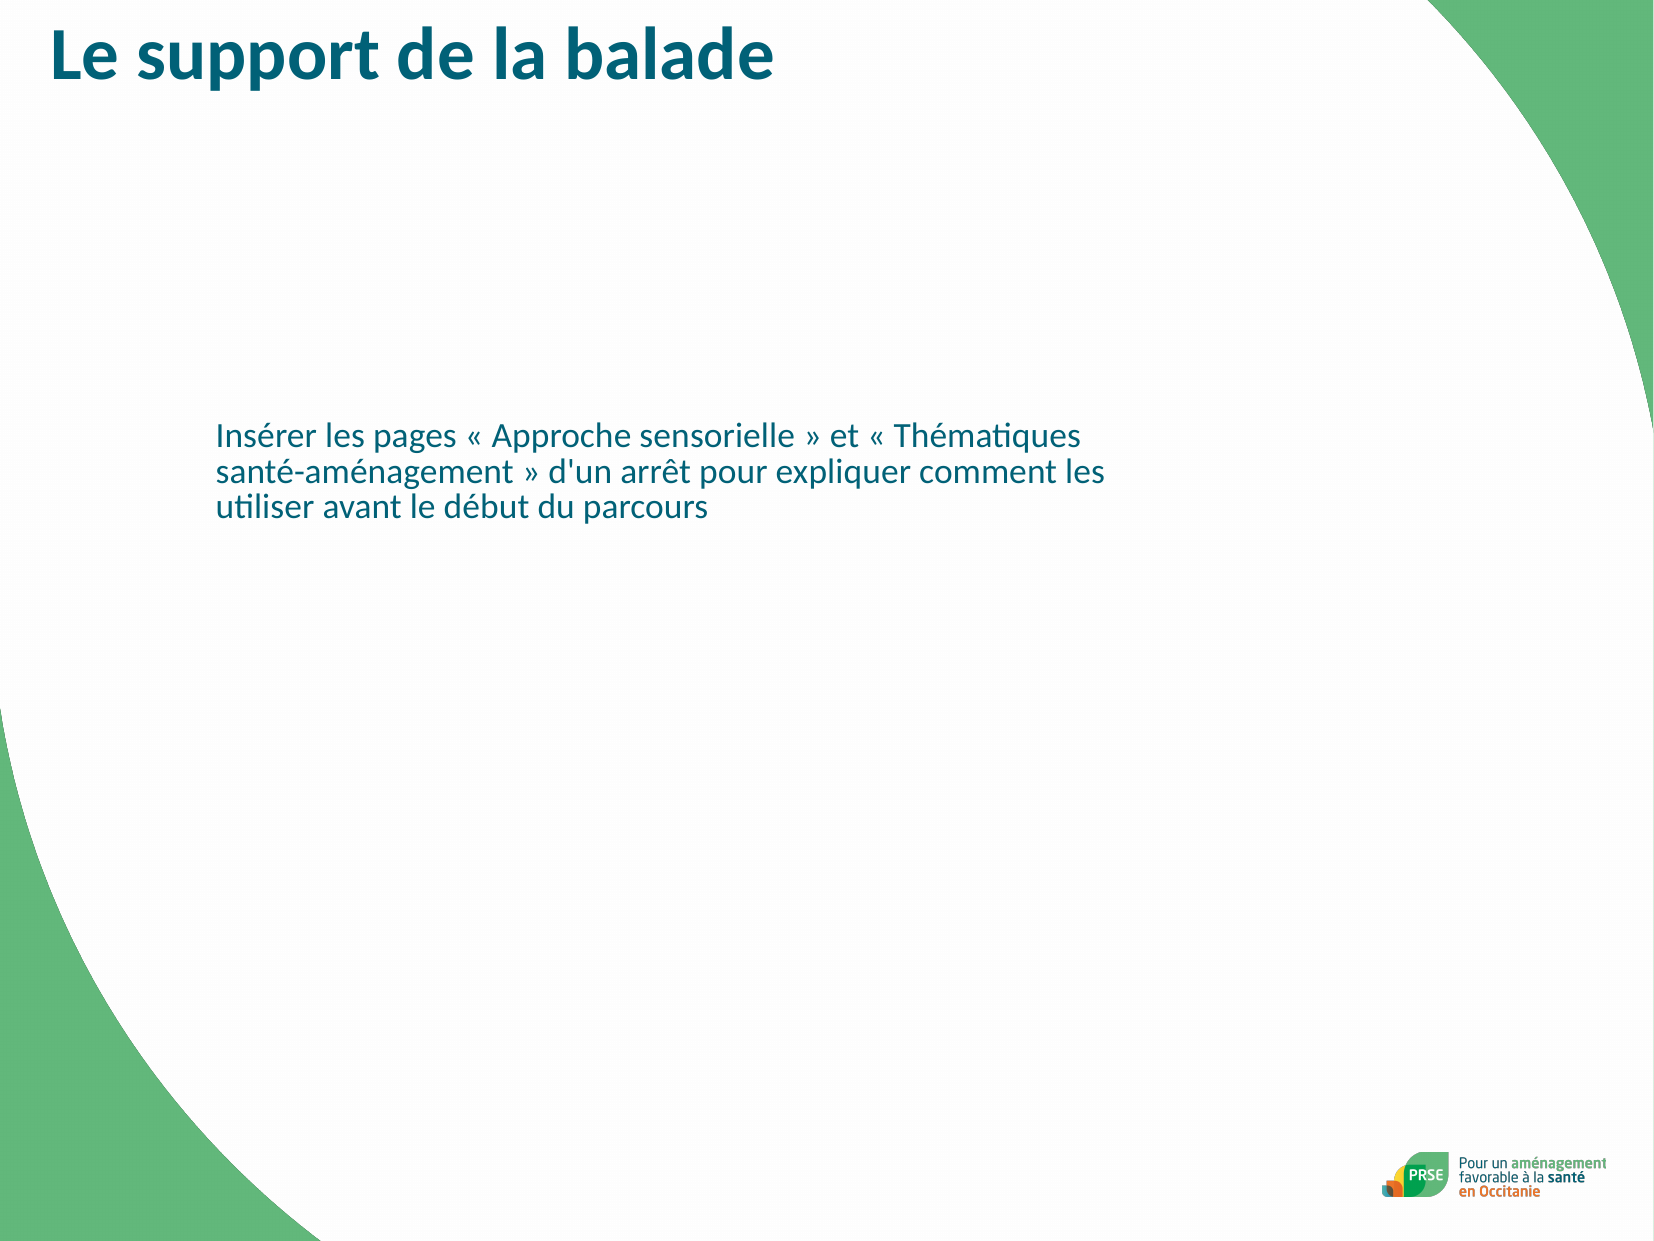

Le support de la balade
Insérer les pages « Approche sensorielle » et « Thématiques santé-aménagement » d'un arrêt pour expliquer comment les utiliser avant le début du parcours